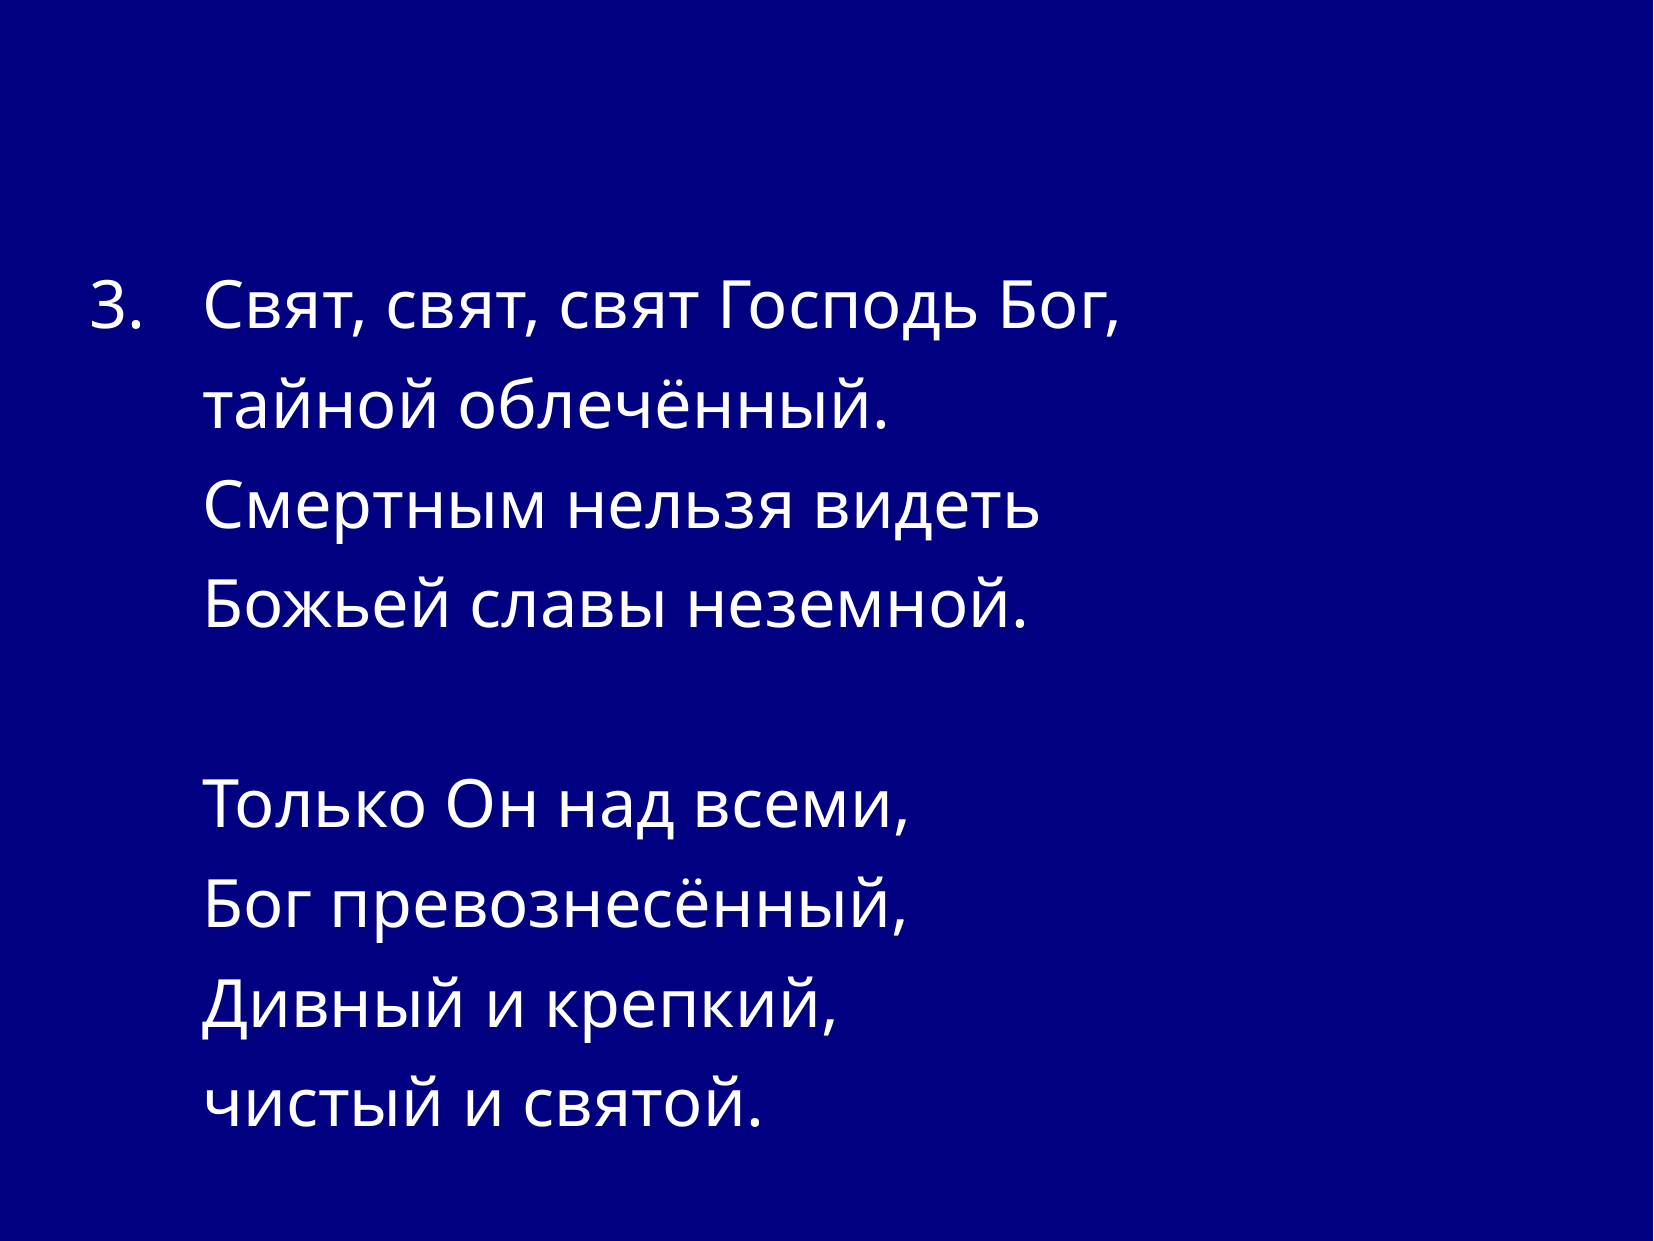

3.	Свят, свят, свят Господь Бог,
	тайной облечённый.
	Смертным нельзя видеть
	Божьей славы неземной.
	Только Он над всеми,
	Бог превознесённый,
	Дивный и крепкий,
	чистый и святой.